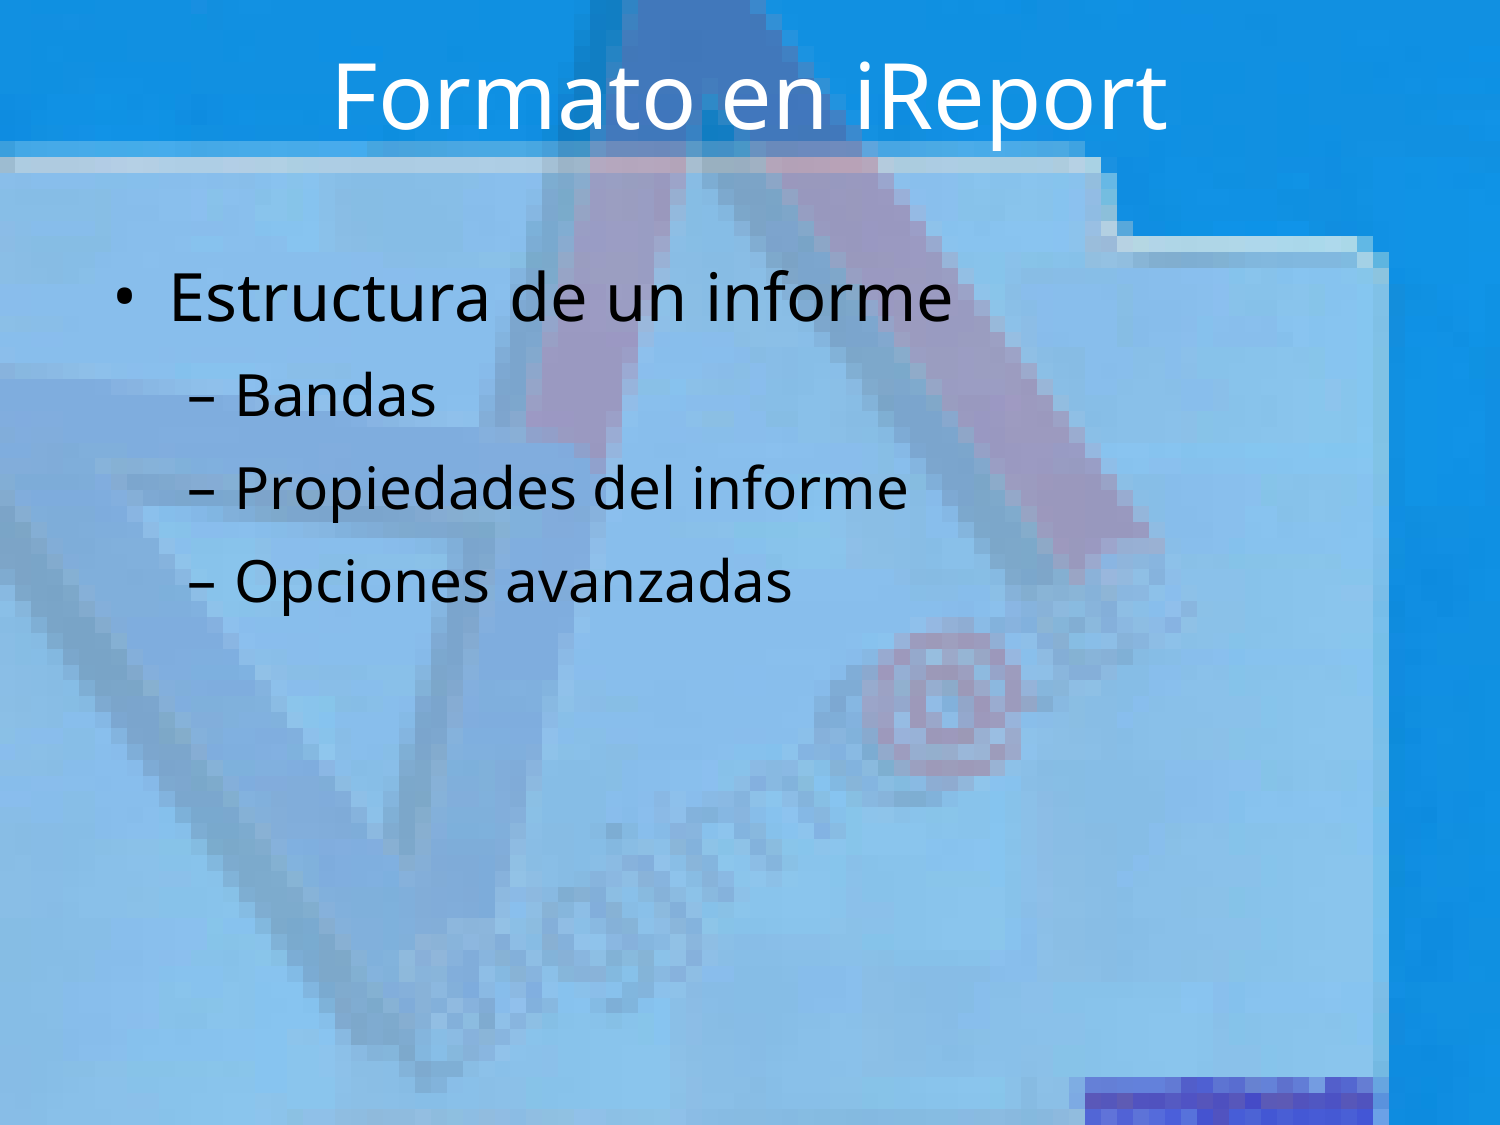

# Formato en iReport
Estructura de un informe
Bandas
Propiedades del informe
Opciones avanzadas